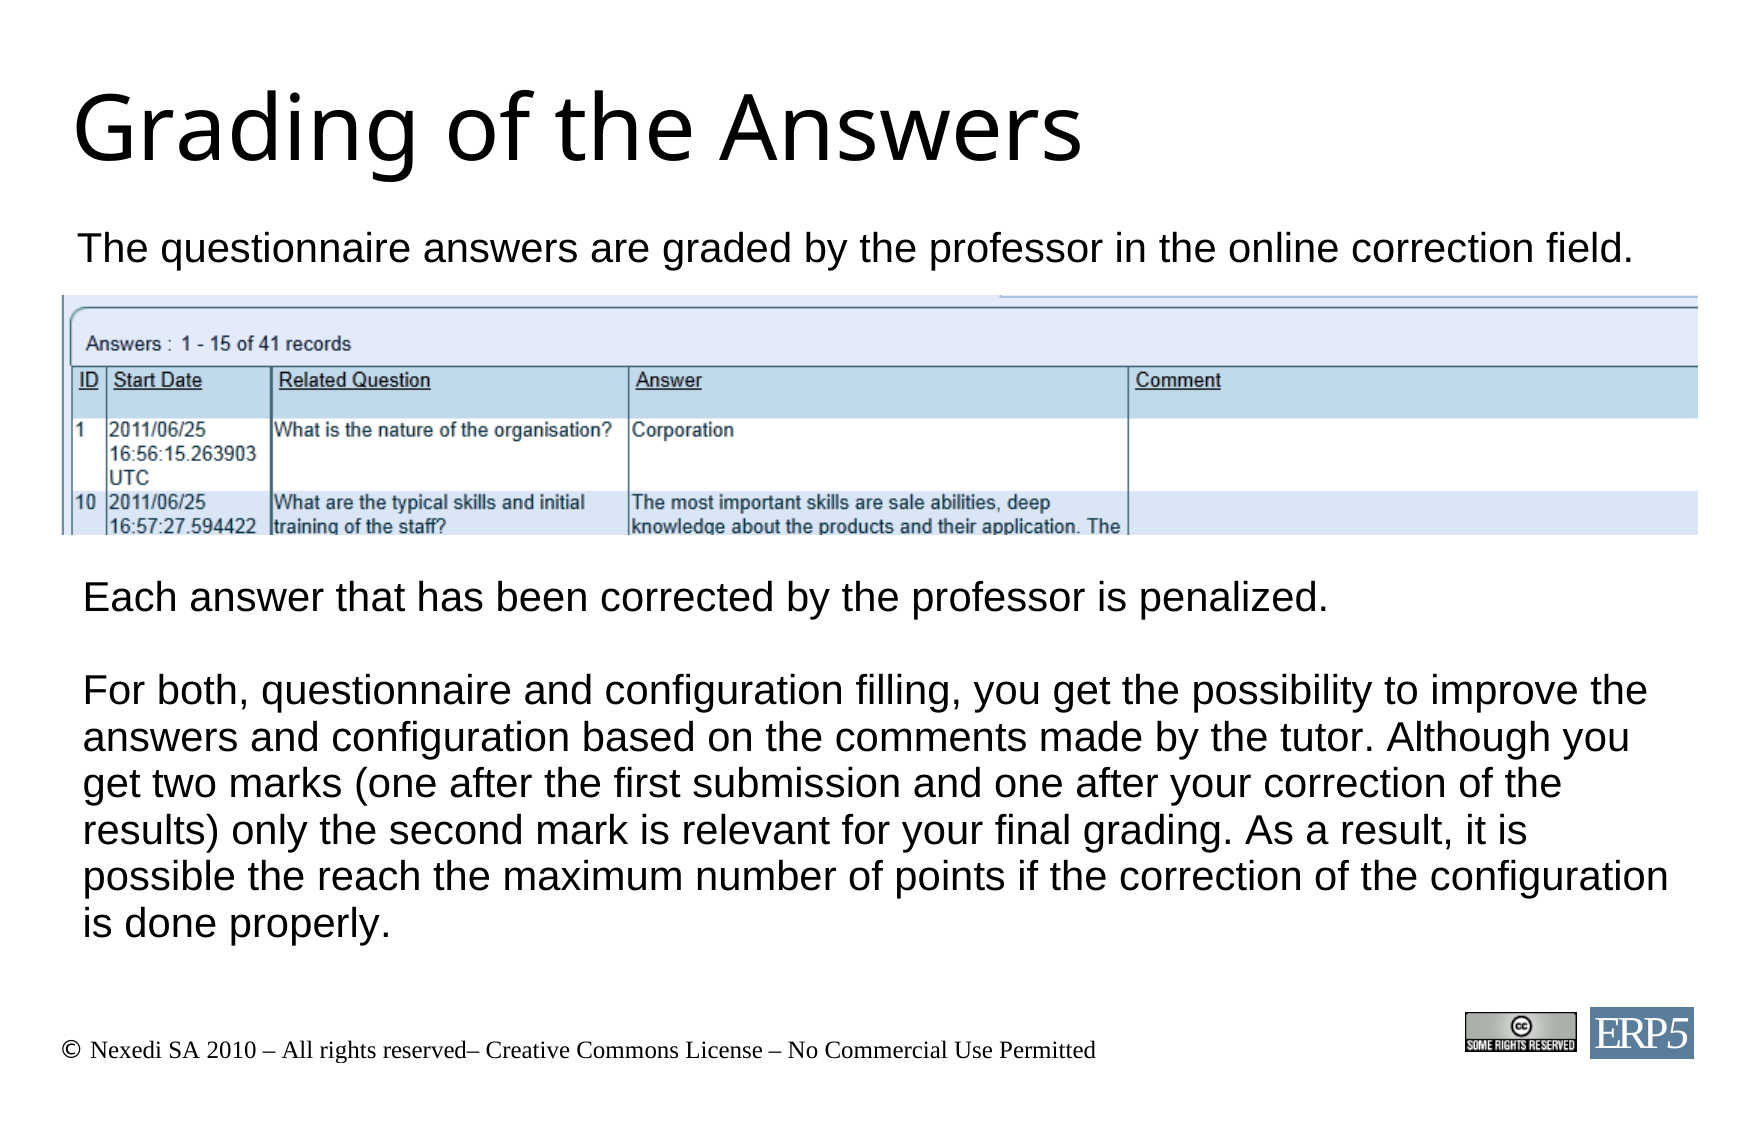

# Grading of the Answers
The questionnaire answers are graded by the professor in the online correction field.
Each answer that has been corrected by the professor is penalized.
For both, questionnaire and configuration filling, you get the possibility to improve the answers and configuration based on the comments made by the tutor. Although you get two marks (one after the first submission and one after your correction of the results) only the second mark is relevant for your final grading. As a result, it is possible the reach the maximum number of points if the correction of the configuration is done properly.